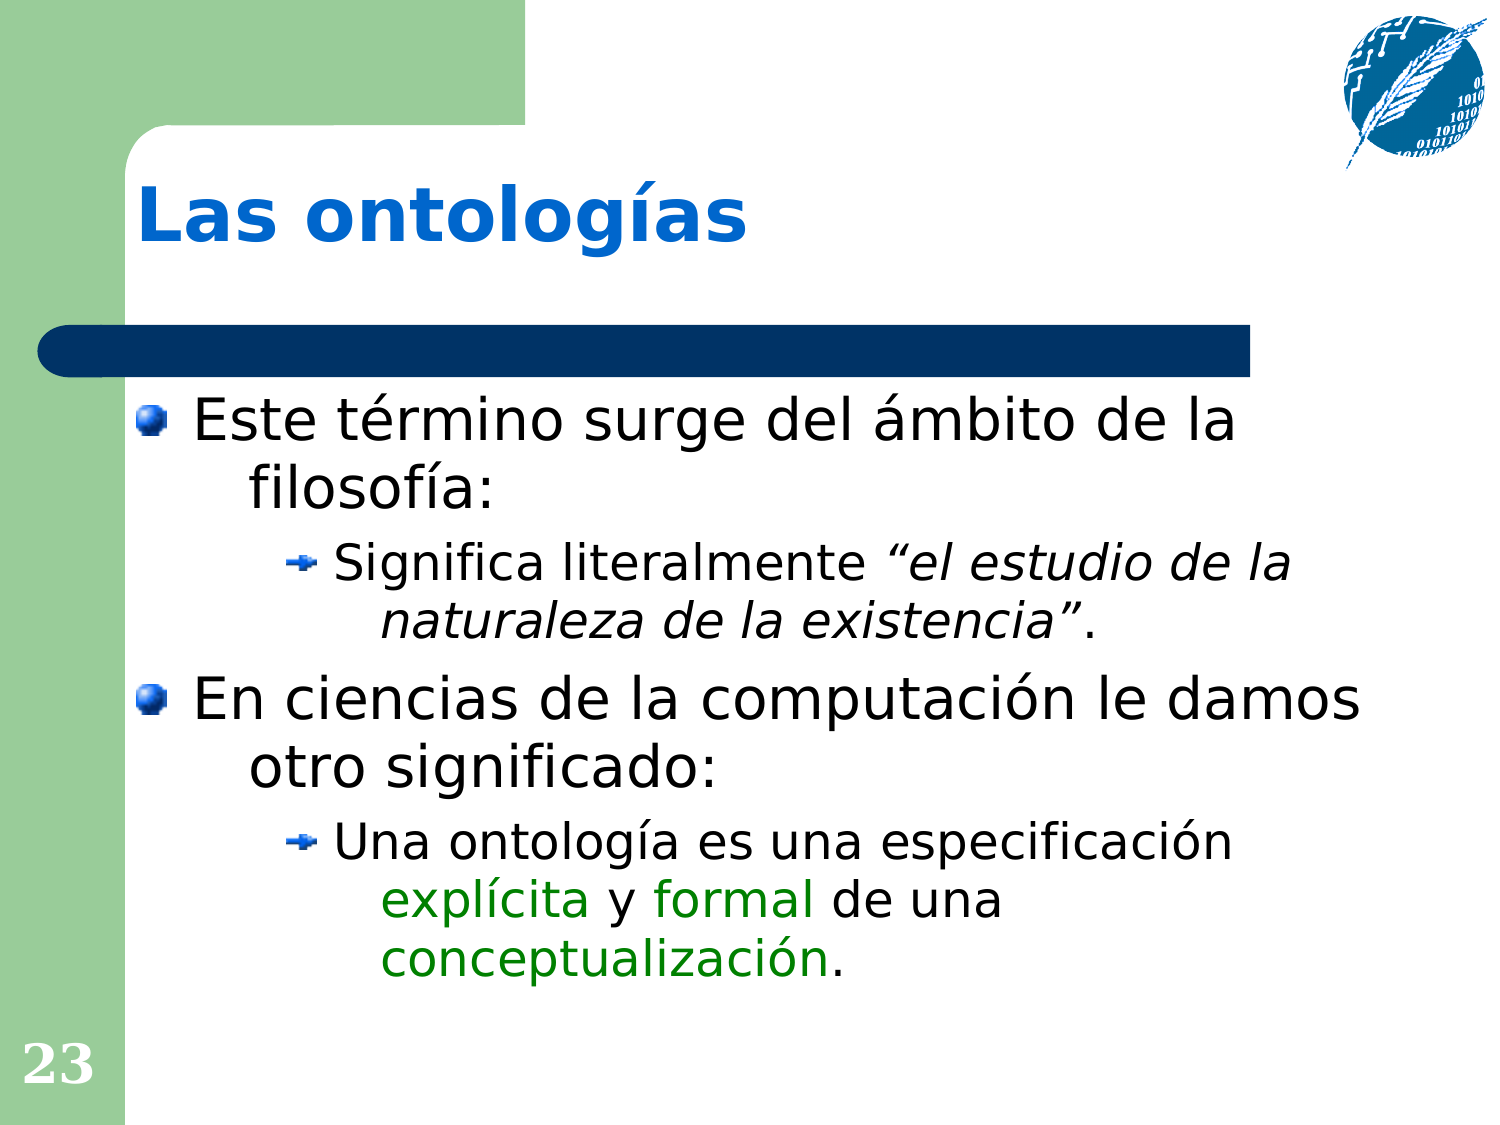

# Las ontologías
Este término surge del ámbito de la filosofía:
Significa literalmente “el estudio de la naturaleza de la existencia”.
En ciencias de la computación le damos otro significado:
Una ontología es una especificación explícita y formal de una conceptualización.
23